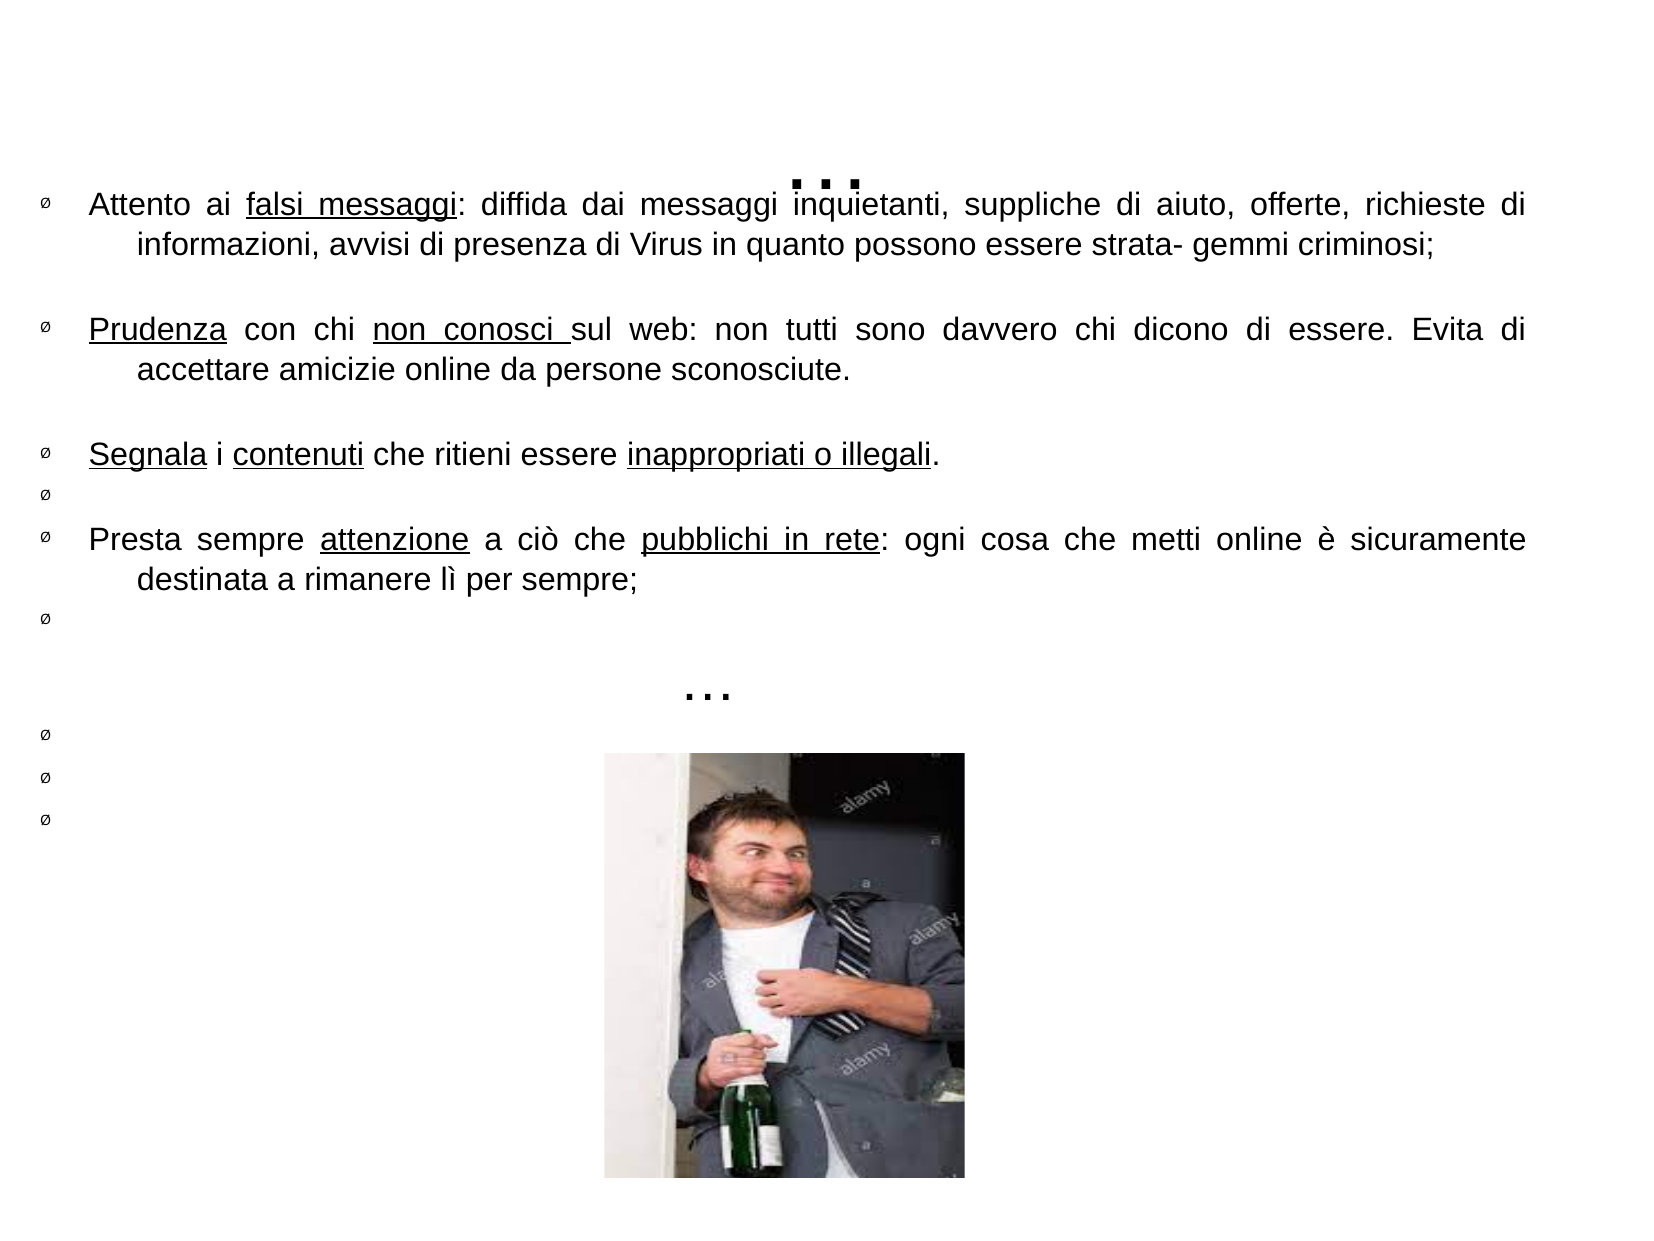

# …
Attento ai falsi messaggi: diffida dai messaggi inquietanti, suppliche di aiuto, offerte, richieste di informazioni, avvisi di presenza di Virus in quanto possono essere strata- gemmi criminosi;
Prudenza con chi non conosci sul web: non tutti sono davvero chi dicono di essere. Evita di accettare amicizie online da persone sconosciute.
Segnala i contenuti che ritieni essere inappropriati o illegali.
Presta sempre attenzione a ciò che pubblichi in rete: ogni cosa che metti online è sicuramente destinata a rimanere lì per sempre;
 …
…